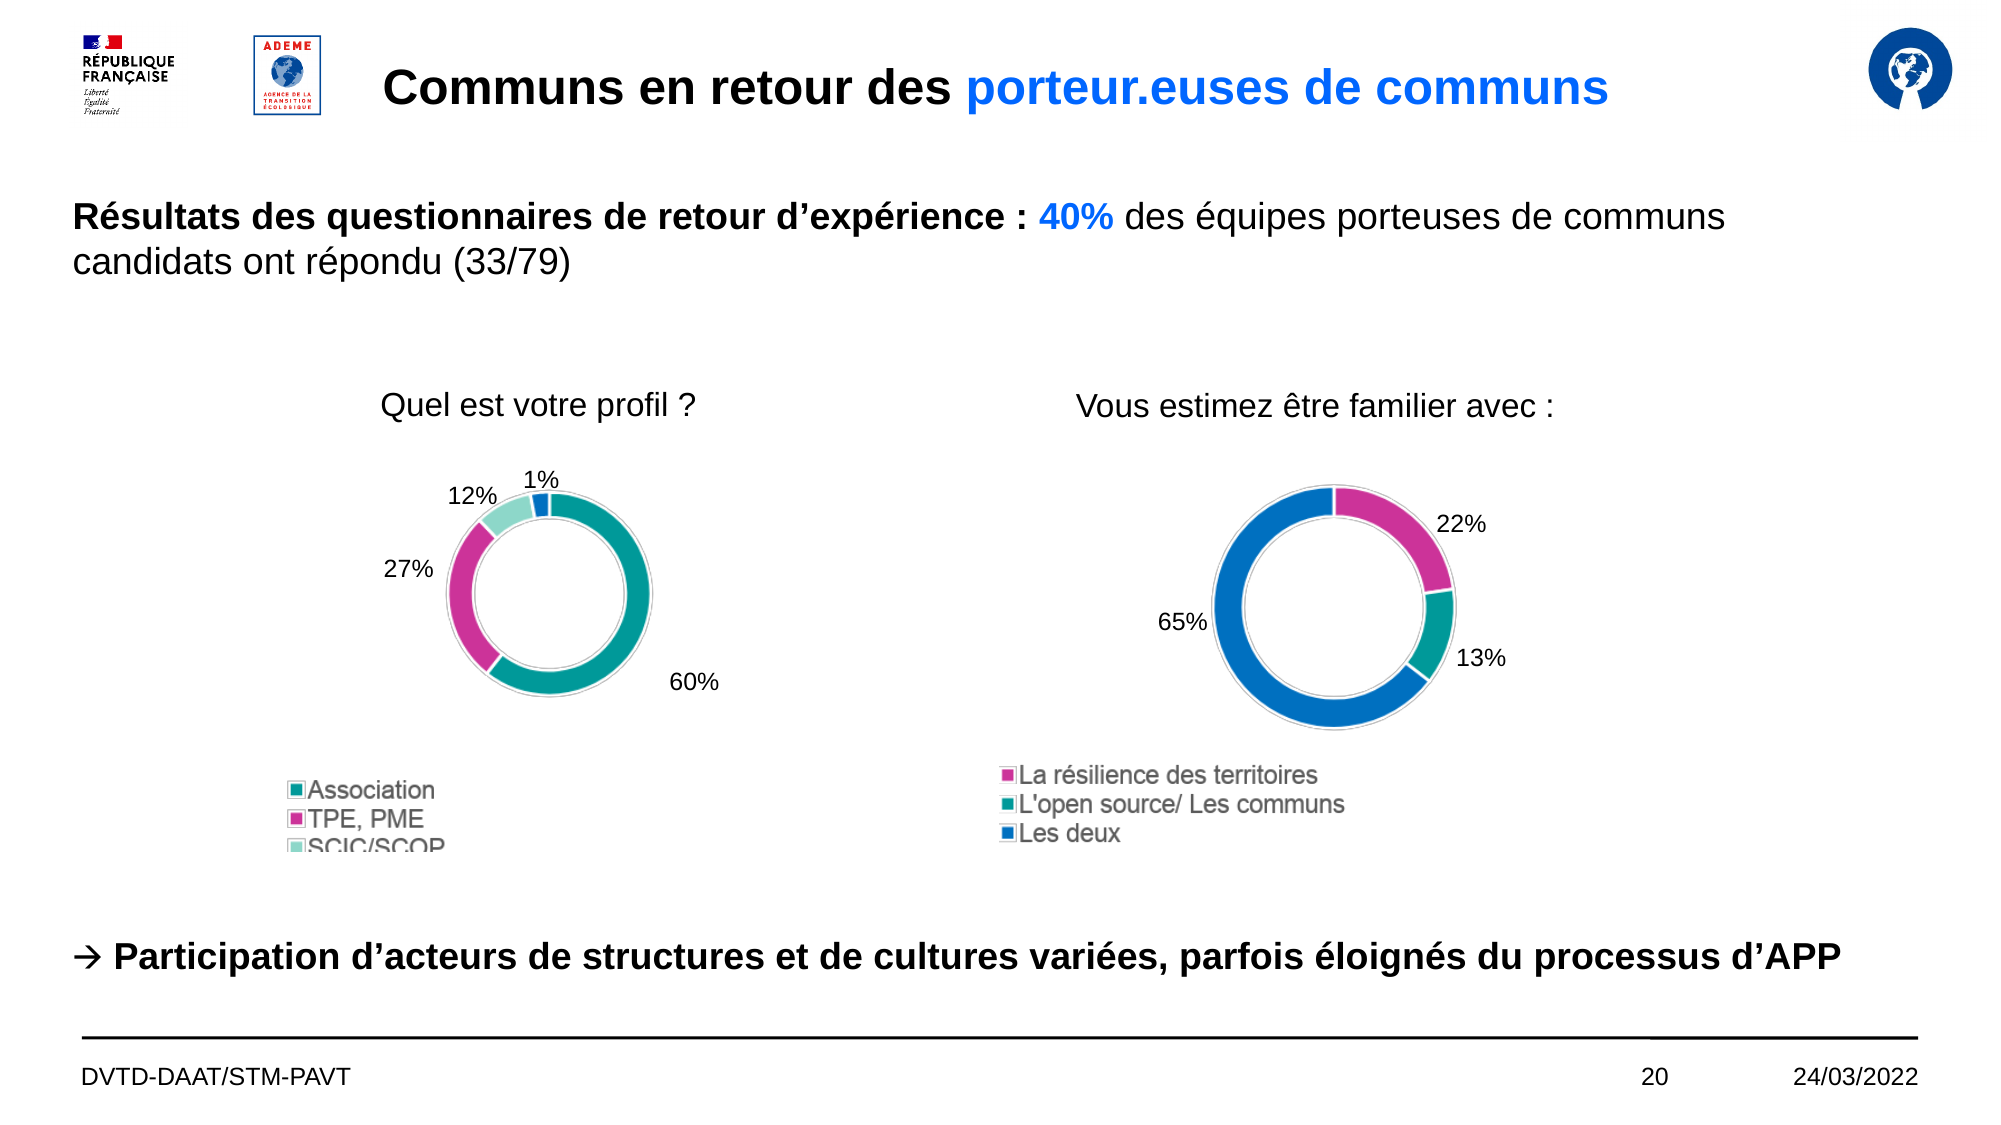

Communs en retour des porteur.euses de communs
Résultats des questionnaires de retour d’expérience : 40% des équipes porteuses de communs candidats ont répondu (33/79)
Quel est votre profil ?
Vous estimez être familier avec :
1%
12%
22%
27%
65%
13%
60%
🡪 Participation d’acteurs de structures et de cultures variées, parfois éloignés du processus d’APP
DVTD-DAAT/STM-PAVT
24/03/2022